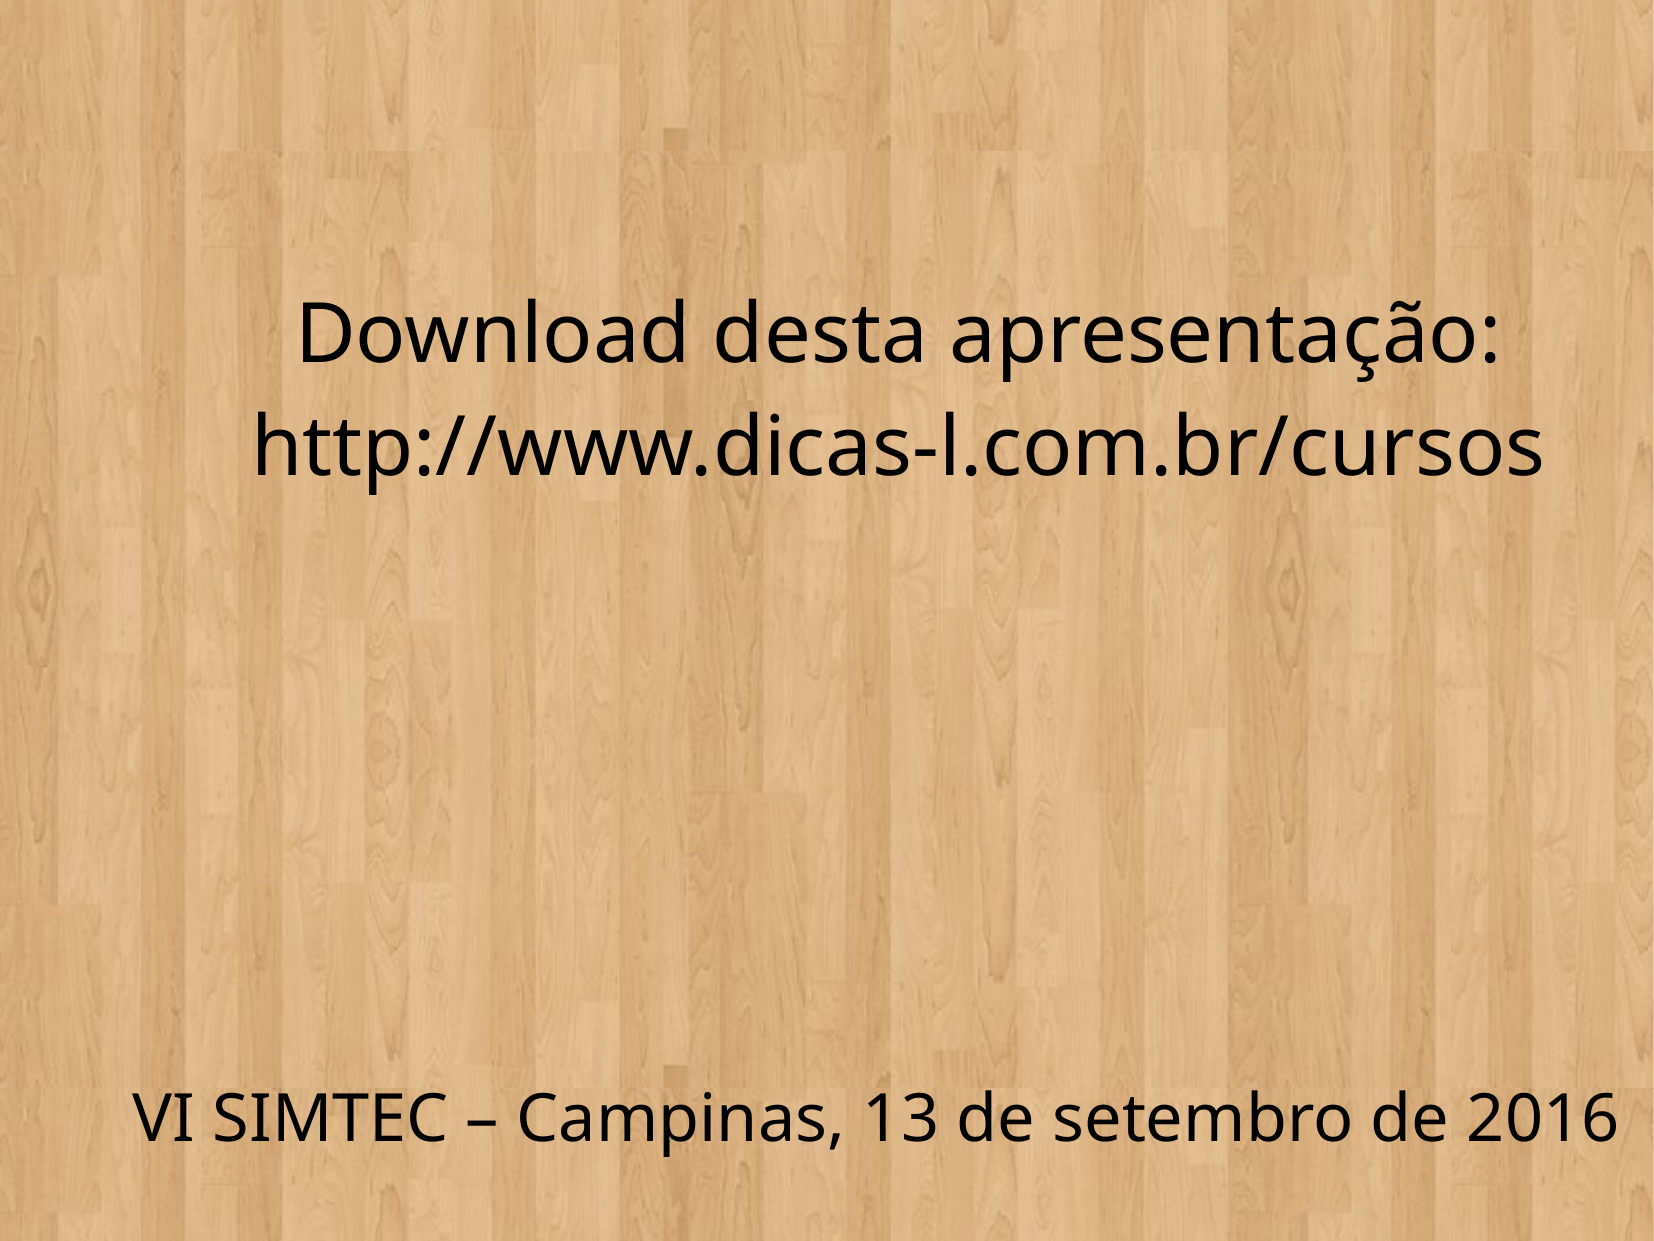

#
Download desta apresentação:
http://www.dicas-l.com.br/cursos
VI SIMTEC – Campinas, 13 de setembro de 2016